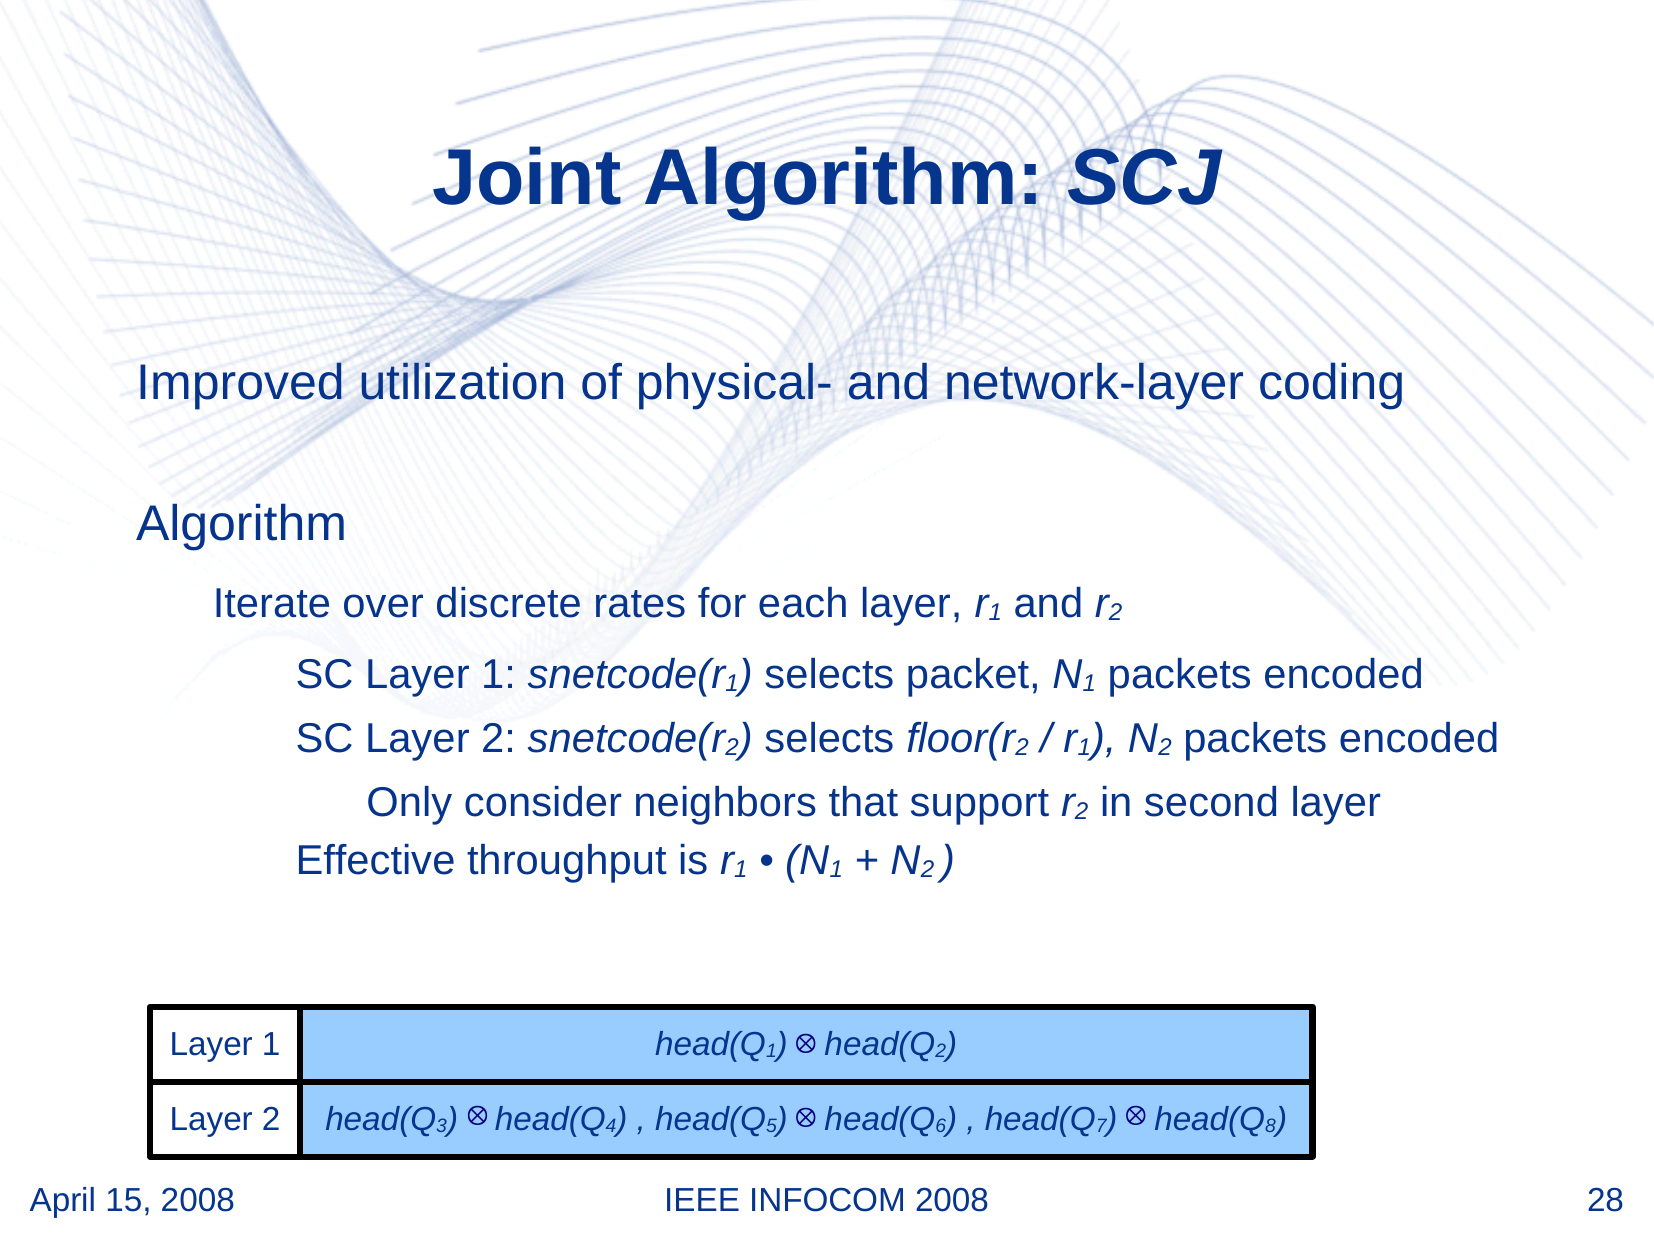

# Joint Algorithm: SCJ
Improved utilization of physical- and network-layer coding
Algorithm
Iterate over discrete rates for each layer, r1 and r2
SC Layer 1: snetcode(r1) selects packet, N1 packets encoded
SC Layer 2: snetcode(r2) selects floor(r2 / r1), N2 packets encoded
Only consider neighbors that support r2 in second layer
Effective throughput is r1 • (N1 + N2 )
Layer 1
head(Q1) head(Q2)
Layer 2
head(Q3) head(Q4) , head(Q5) head(Q6) , head(Q7) head(Q8)
April 15, 2008
IEEE INFOCOM 2008
28